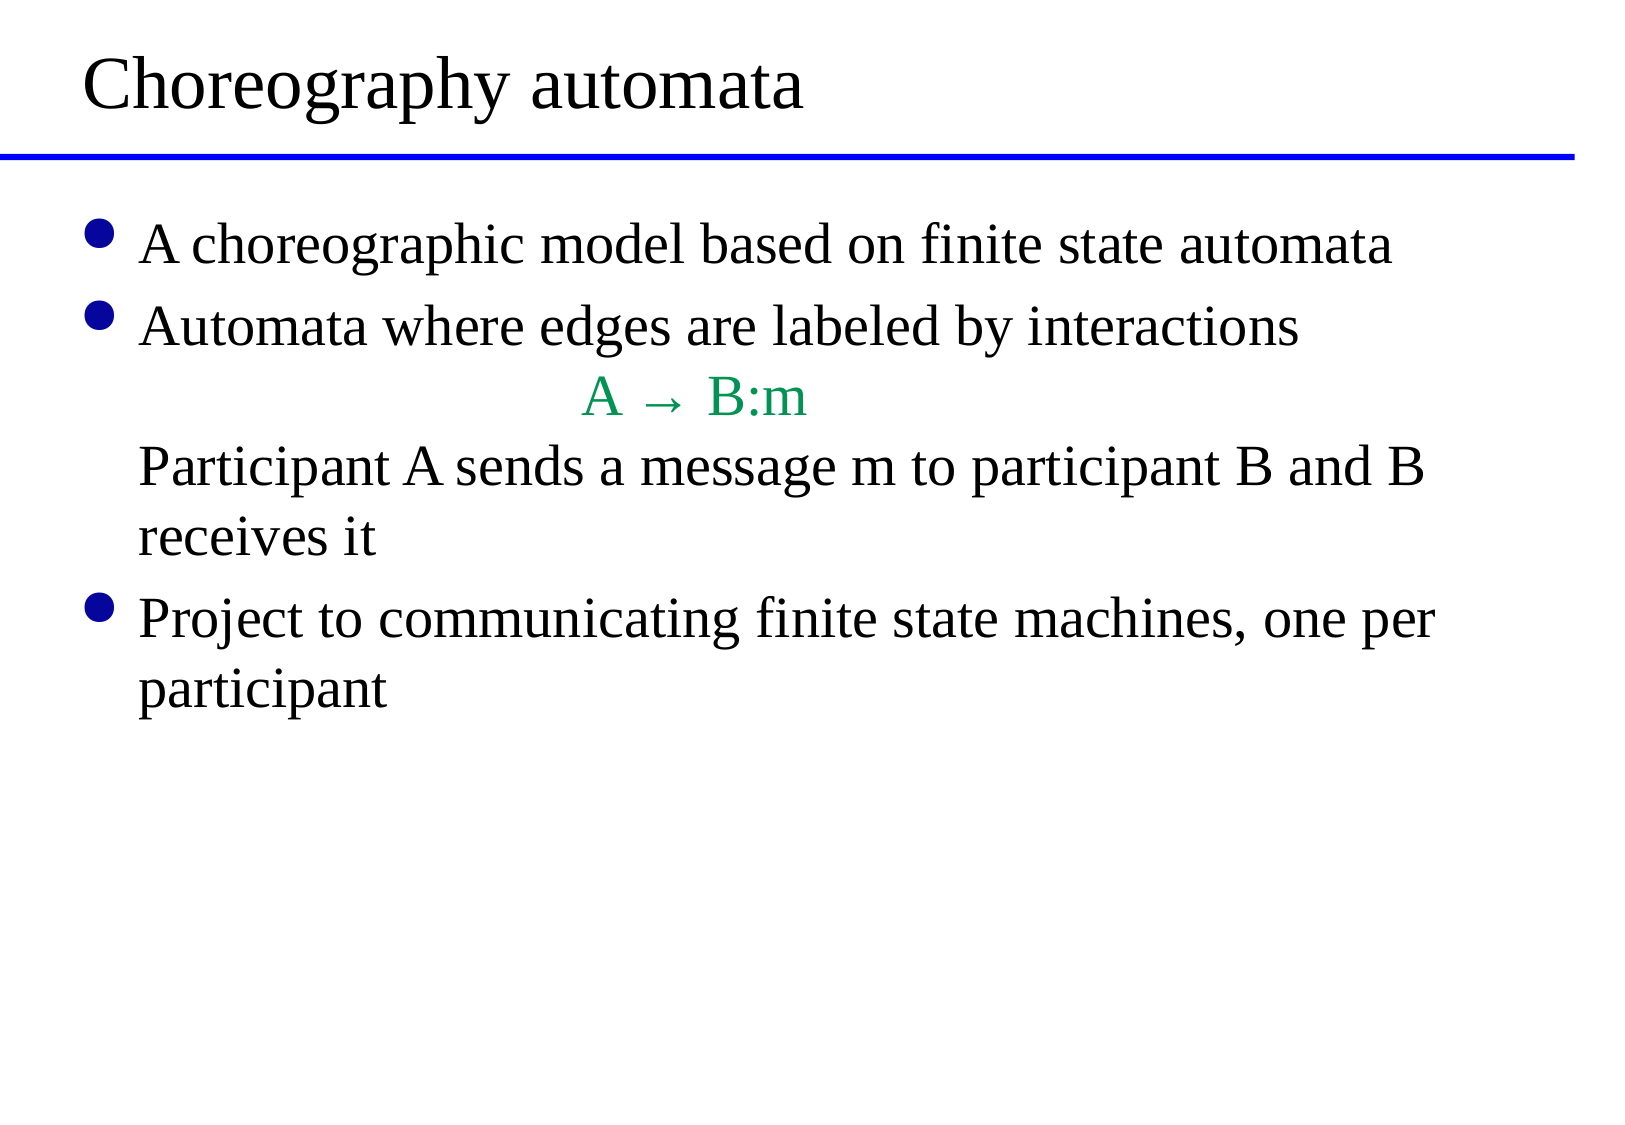

# Choreography automata
A choreographic model based on finite state automata
Automata where edges are labeled by interactions
						A → B:m
Participant A sends a message m to participant B and B receives it
Project to communicating finite state machines, one per participant